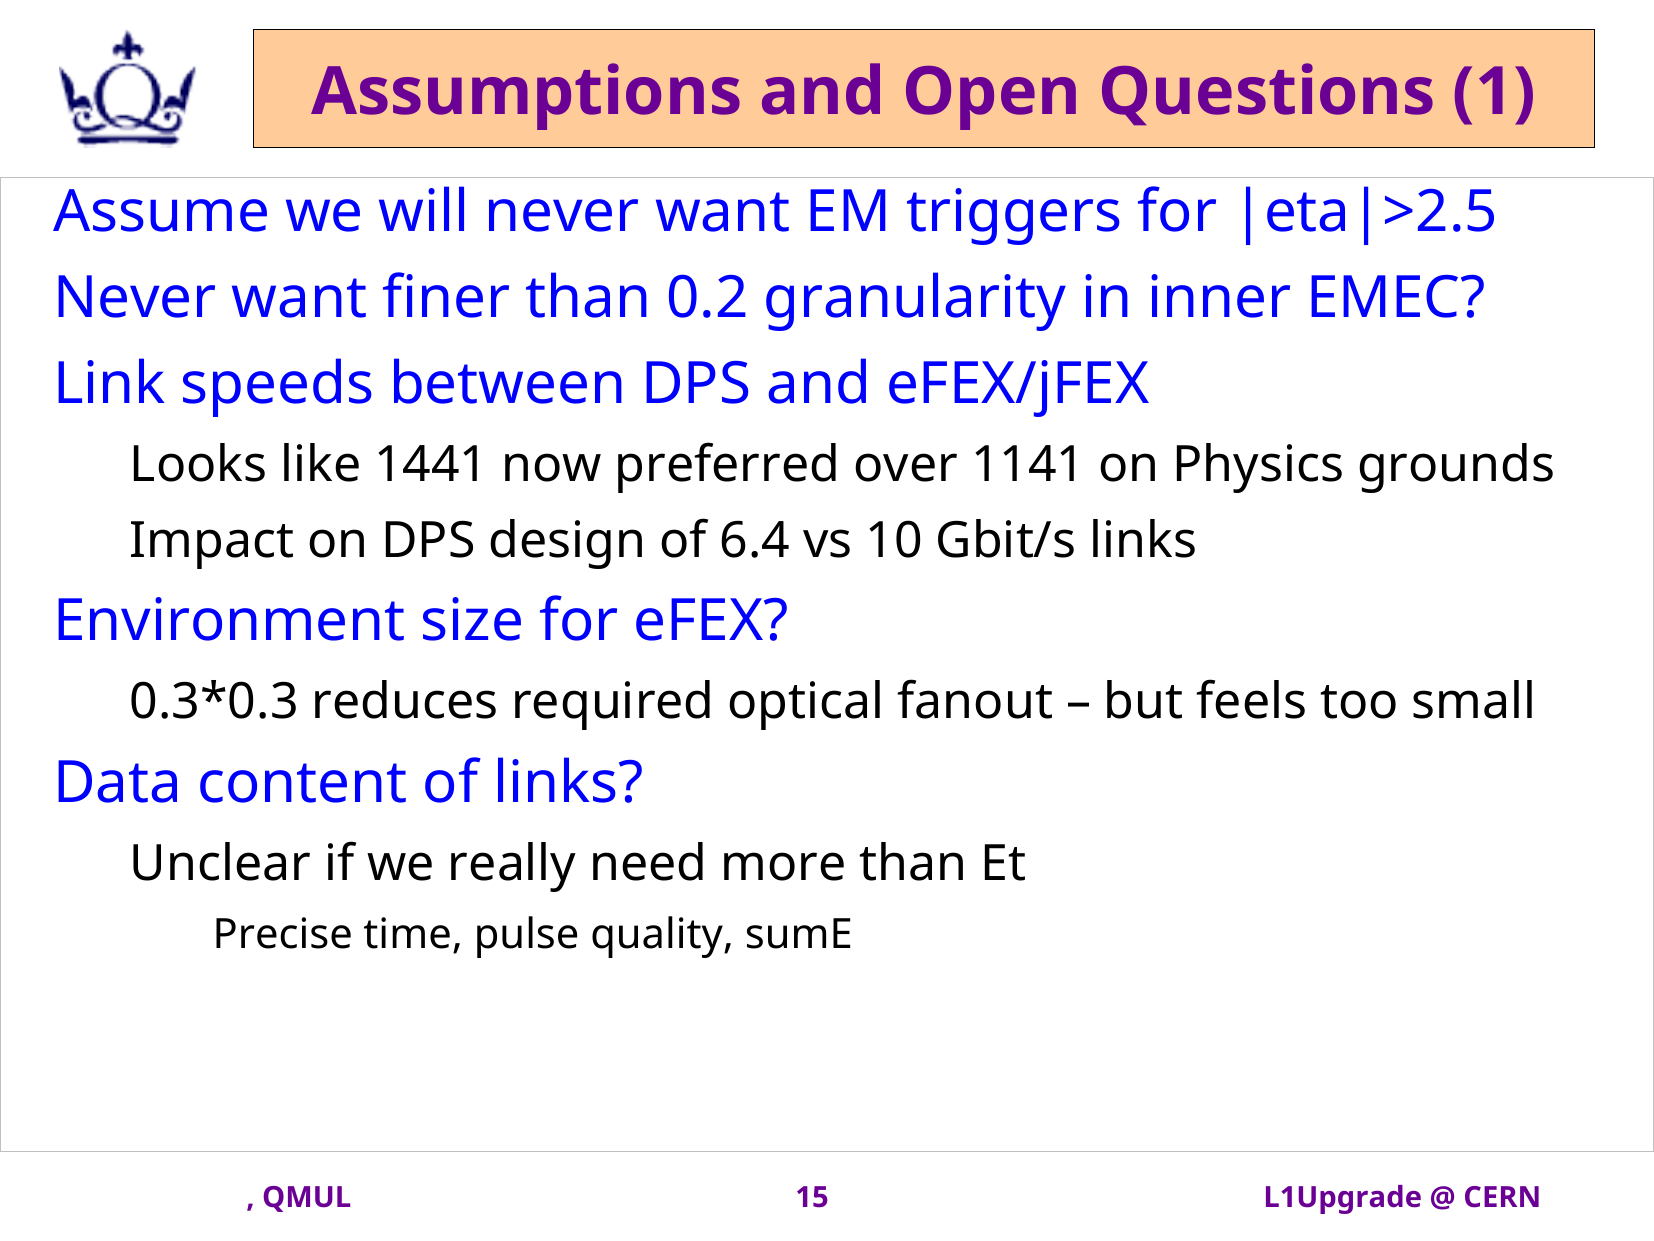

# Assumptions and Open Questions (1)
Assume we will never want EM triggers for |eta|>2.5
Never want finer than 0.2 granularity in inner EMEC?
Link speeds between DPS and eFEX/jFEX
Looks like 1441 now preferred over 1141 on Physics grounds
Impact on DPS design of 6.4 vs 10 Gbit/s links
Environment size for eFEX?
0.3*0.3 reduces required optical fanout – but feels too small
Data content of links?
Unclear if we really need more than Et
Precise time, pulse quality, sumE